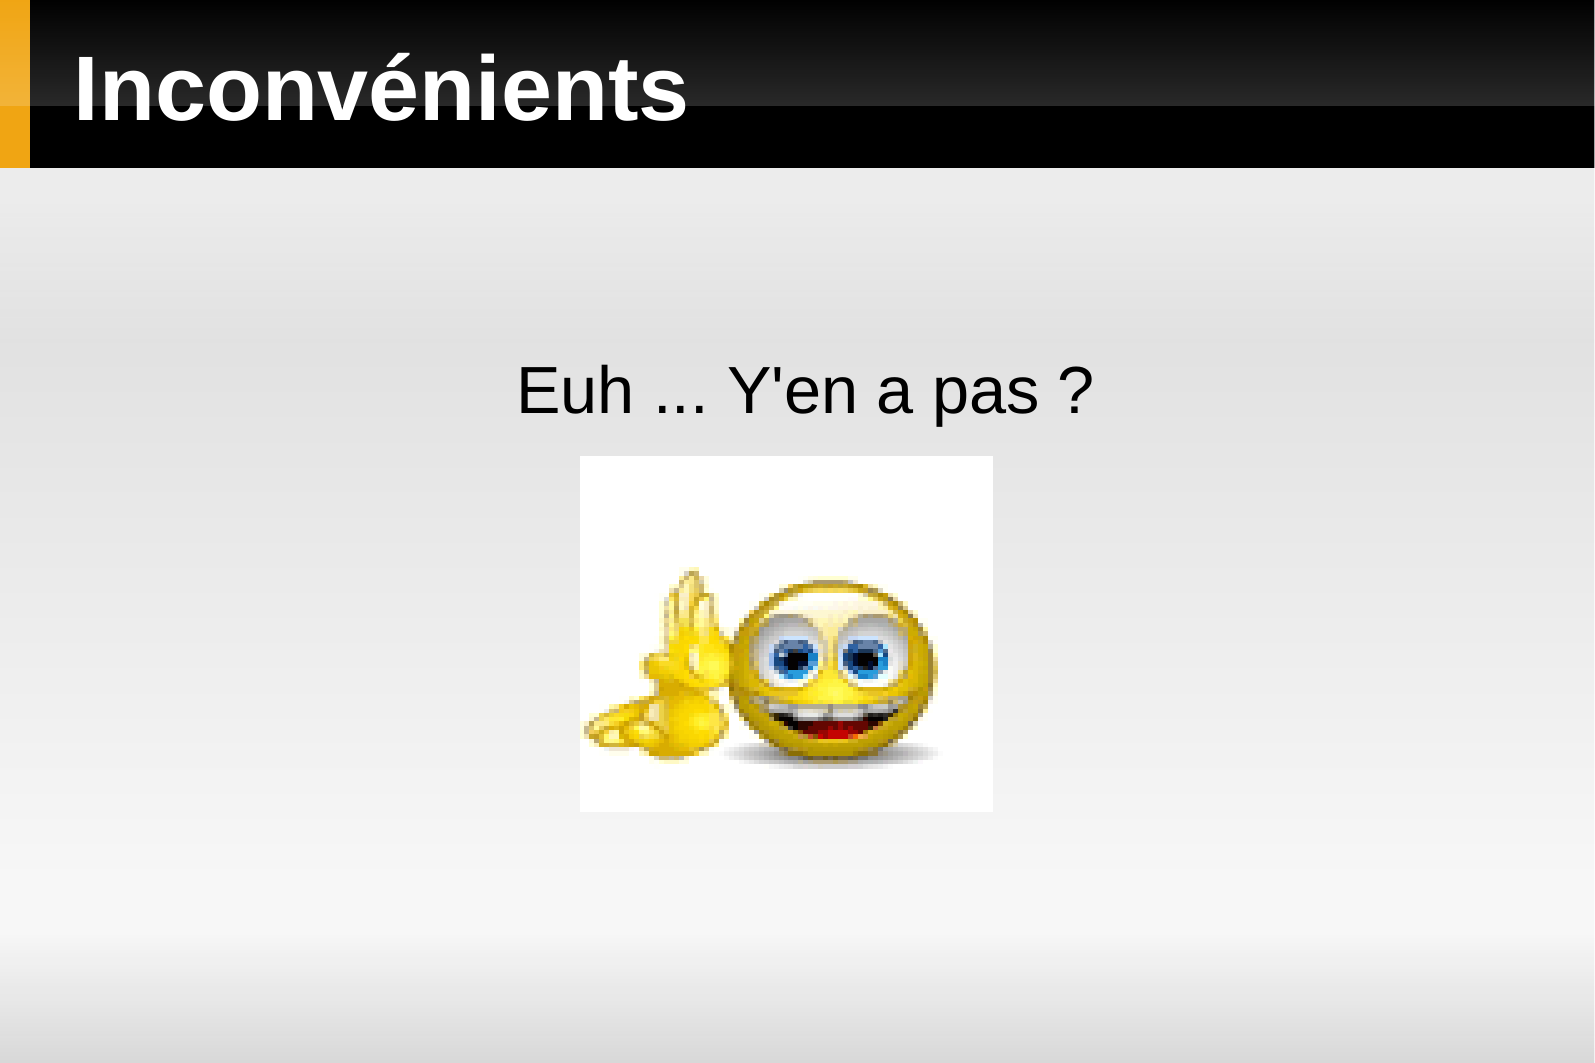

# Inconvénients
Euh ... Y'en a pas ?